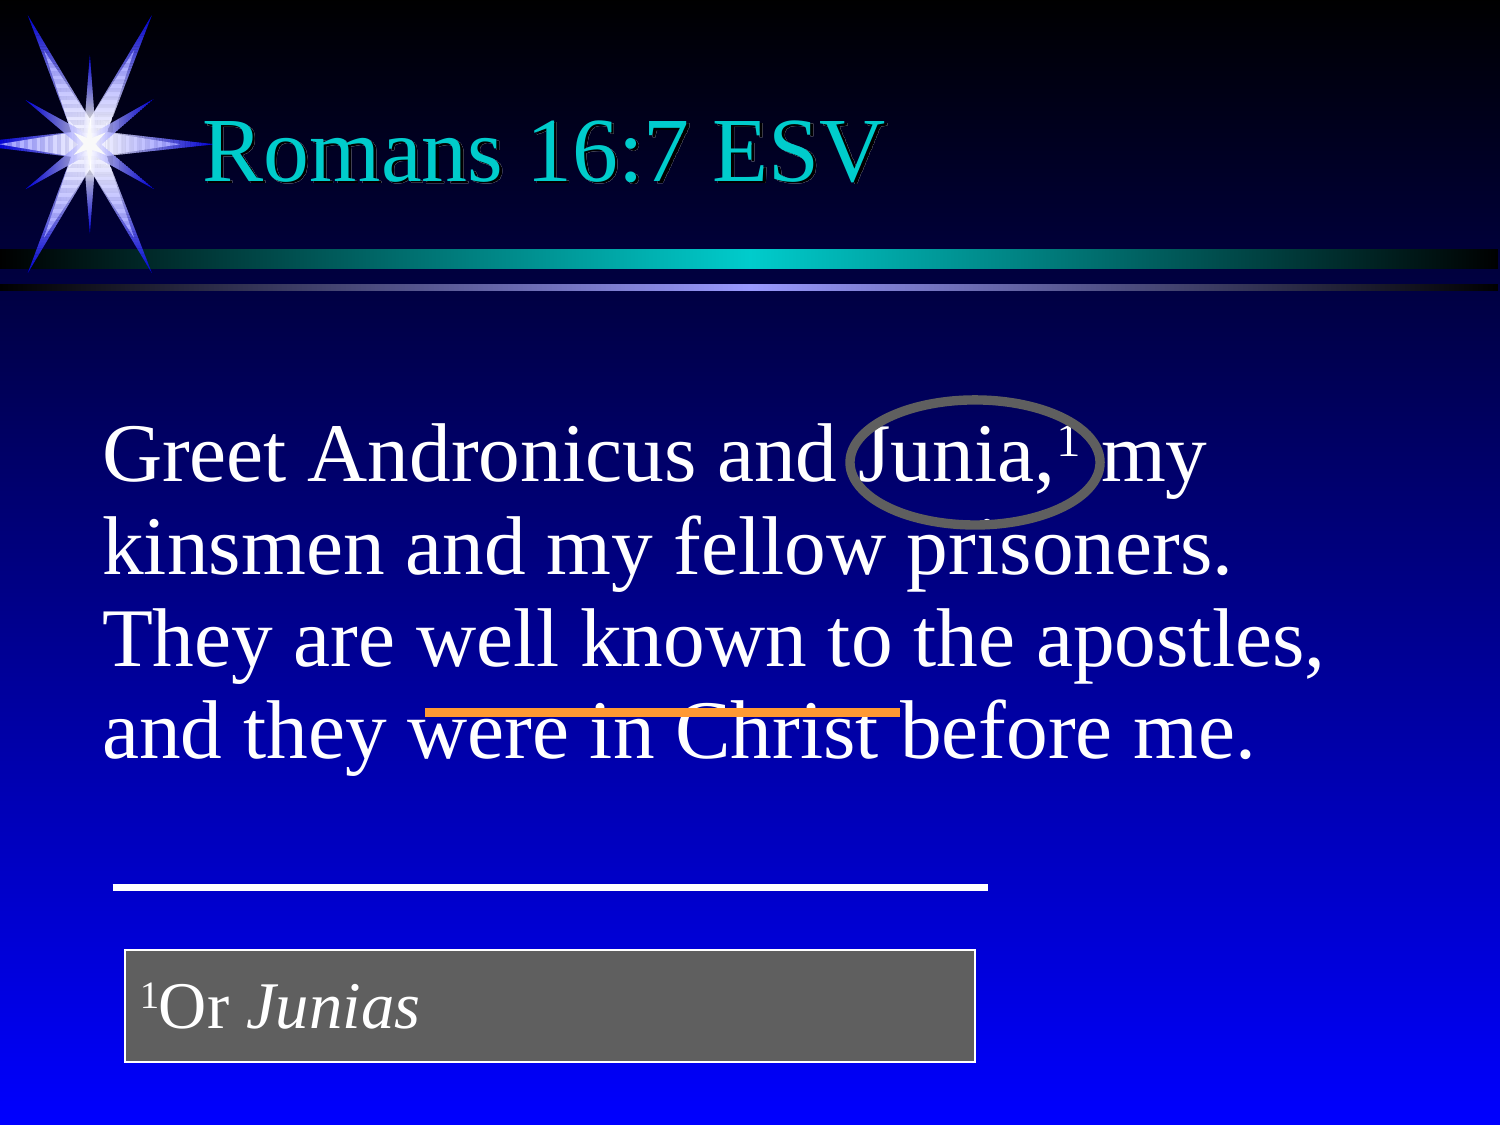

# Romans 16:7 ESV
Greet Andronicus and Junia,1 my kinsmen and my fellow prisoners. They are well known to the apostles, and they were in Christ before me.
1Or Junias